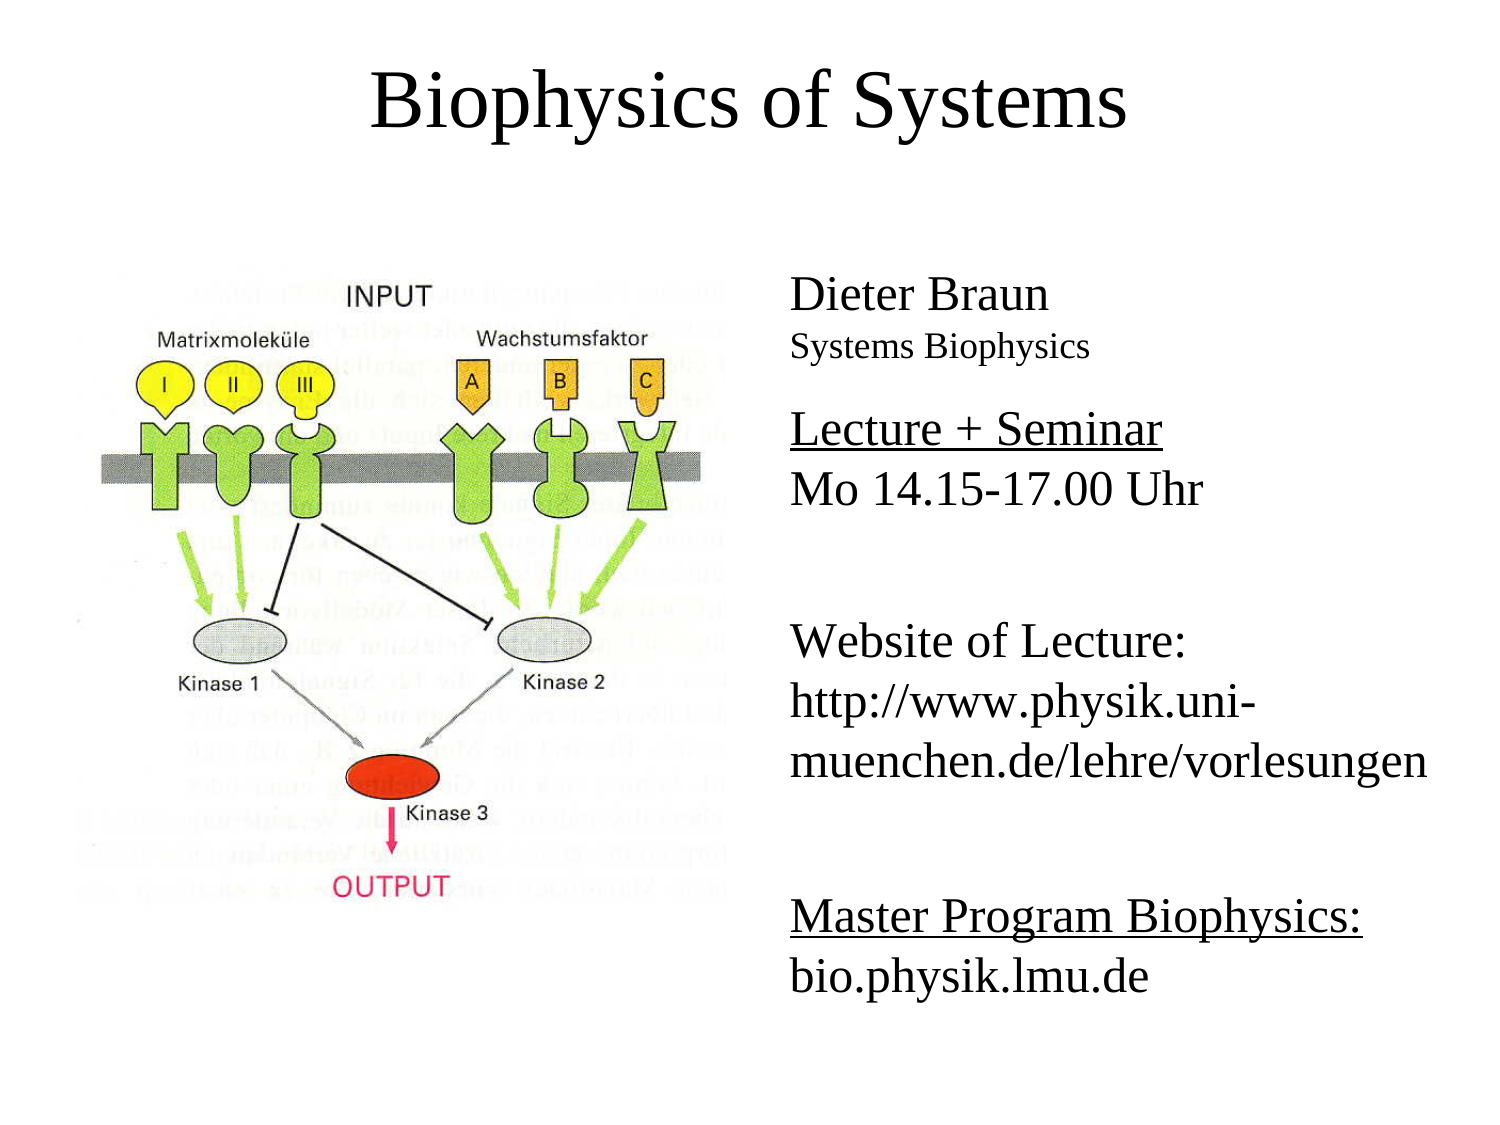

# Biophysics of Systems
Dieter Braun
Systems Biophysics
Lecture + Seminar
Mo 14.15-17.00 Uhr
Website of Lecture:
http://www.physik.uni-muenchen.de/lehre/vorlesungen
Master Program Biophysics:
bio.physik.lmu.de